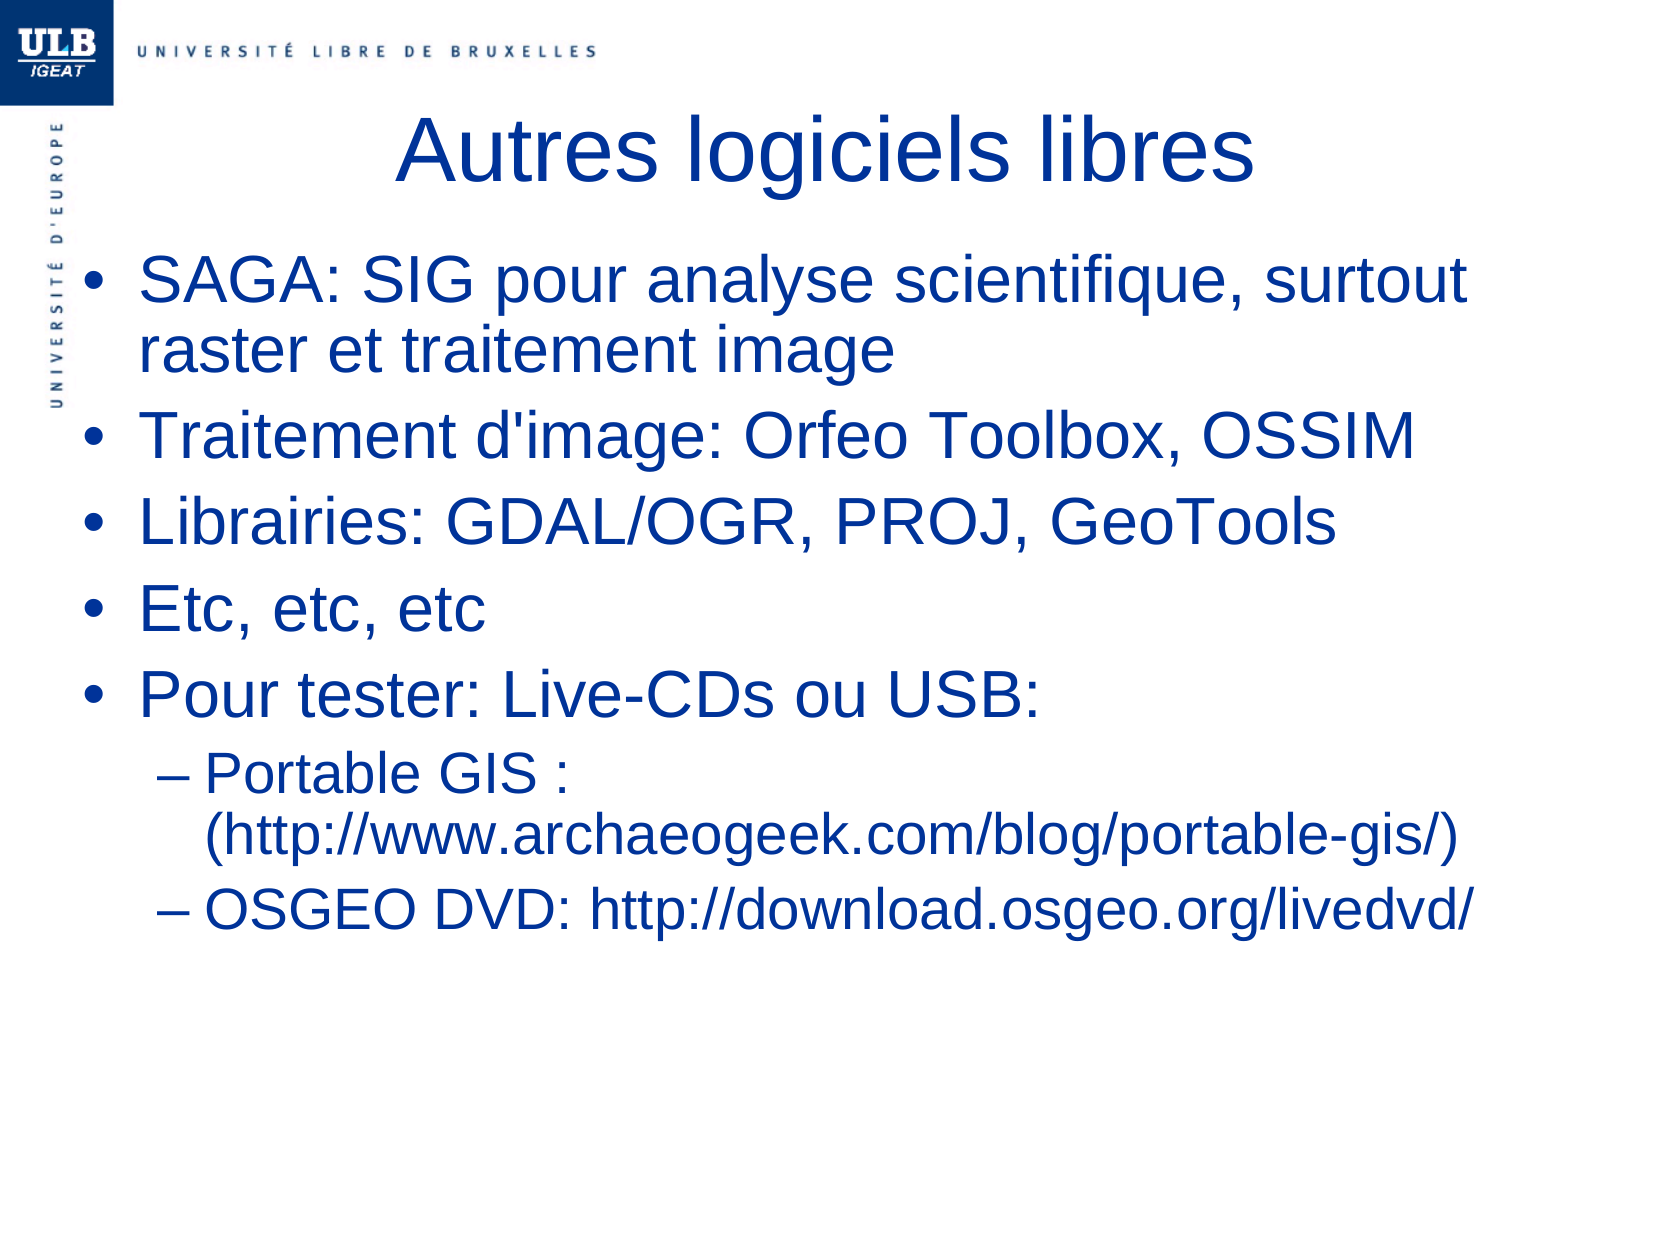

# Autres logiciels libres
SAGA: SIG pour analyse scientifique, surtout raster et traitement image
Traitement d'image: Orfeo Toolbox, OSSIM
Librairies: GDAL/OGR, PROJ, GeoTools
Etc, etc, etc
Pour tester: Live-CDs ou USB:
Portable GIS : (http://www.archaeogeek.com/blog/portable-gis/)
OSGEO DVD: http://download.osgeo.org/livedvd/